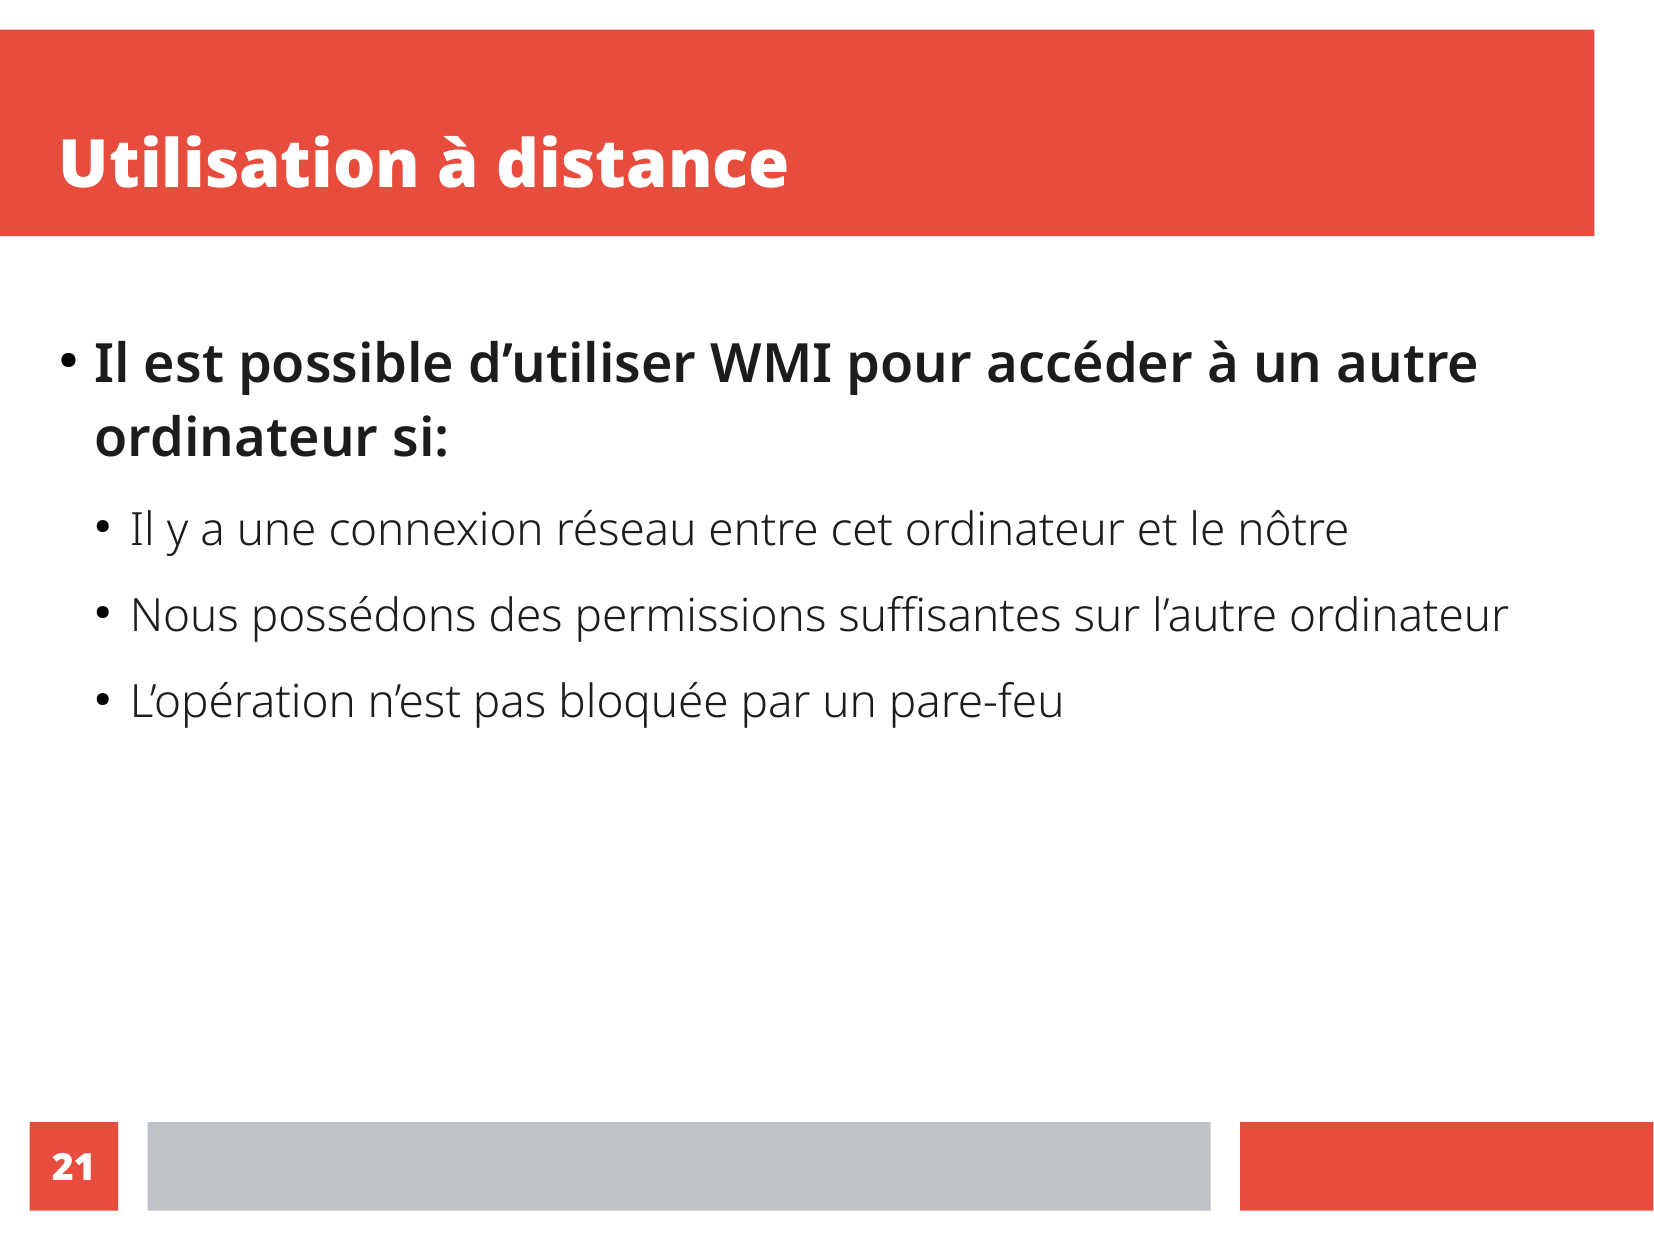

# Utilisation à distance
Il est possible d’utiliser WMI pour accéder à un autre ordinateur si:
Il y a une connexion réseau entre cet ordinateur et le nôtre
Nous possédons des permissions suffisantes sur l’autre ordinateur
L’opération n’est pas bloquée par un pare-feu
21